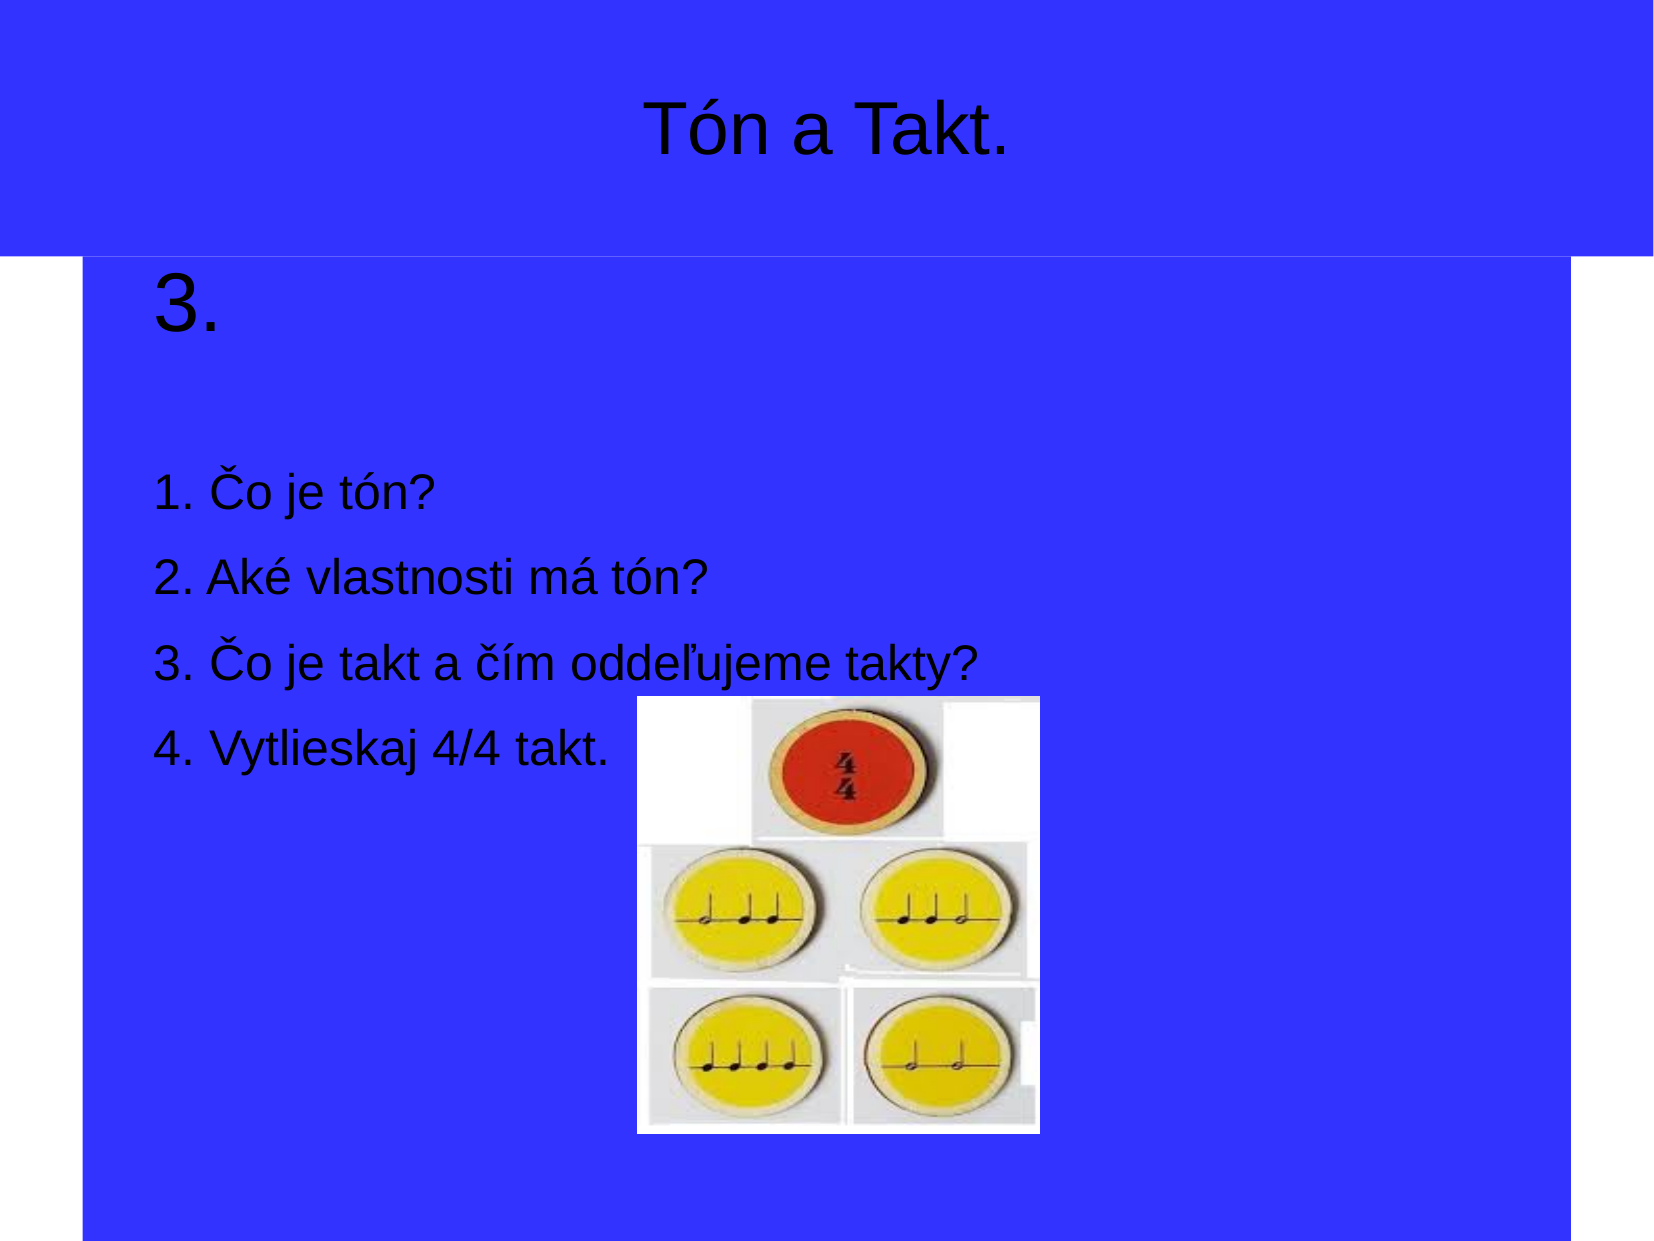

# Tón a Takt.
3.
1. Čo je tón?
2. Aké vlastnosti má tón?
3. Čo je takt a čím oddeľujeme takty?
4. Vytlieskaj 4/4 takt.